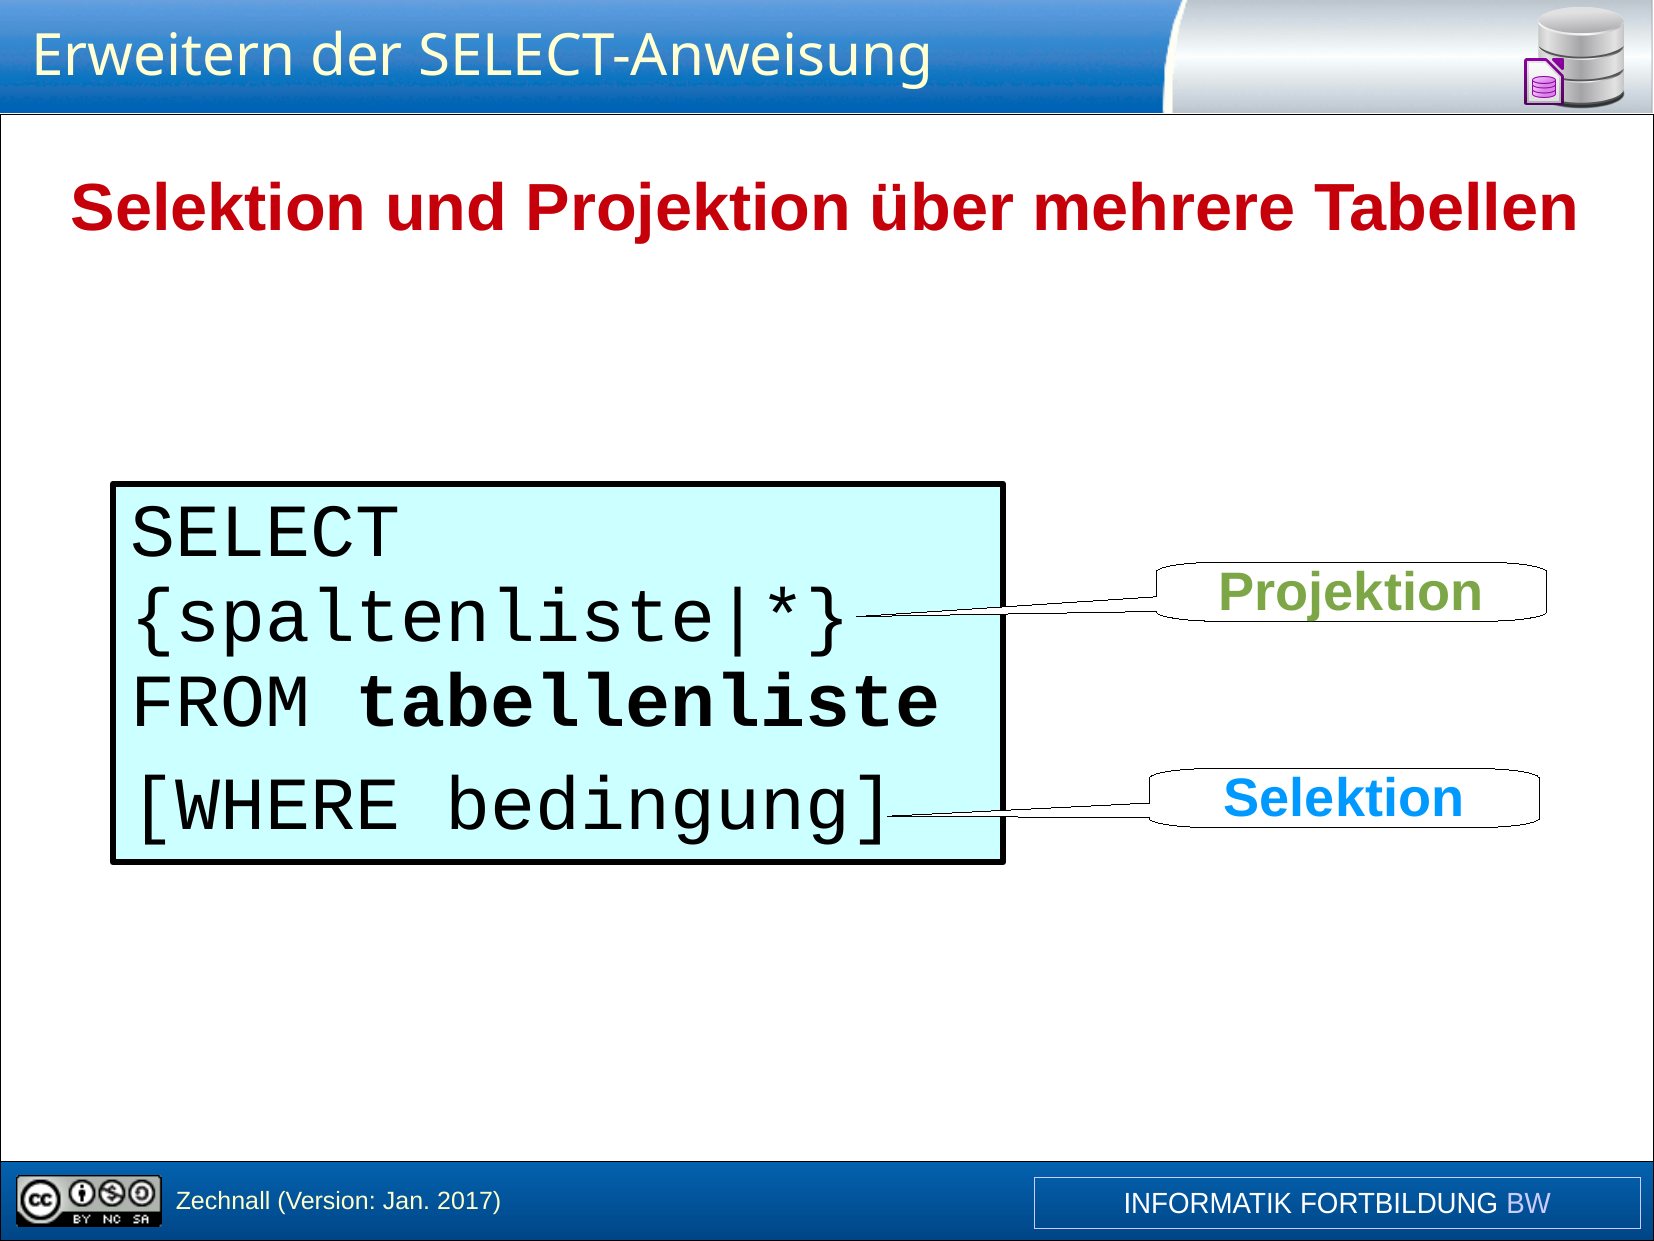

# Erweitern der SELECT-Anweisung
Selektion und Projektion über mehrere Tabellen
SELECT
{spaltenliste|*}
FROM tabellenliste
[WHERE bedingung]
Projektion
Selektion